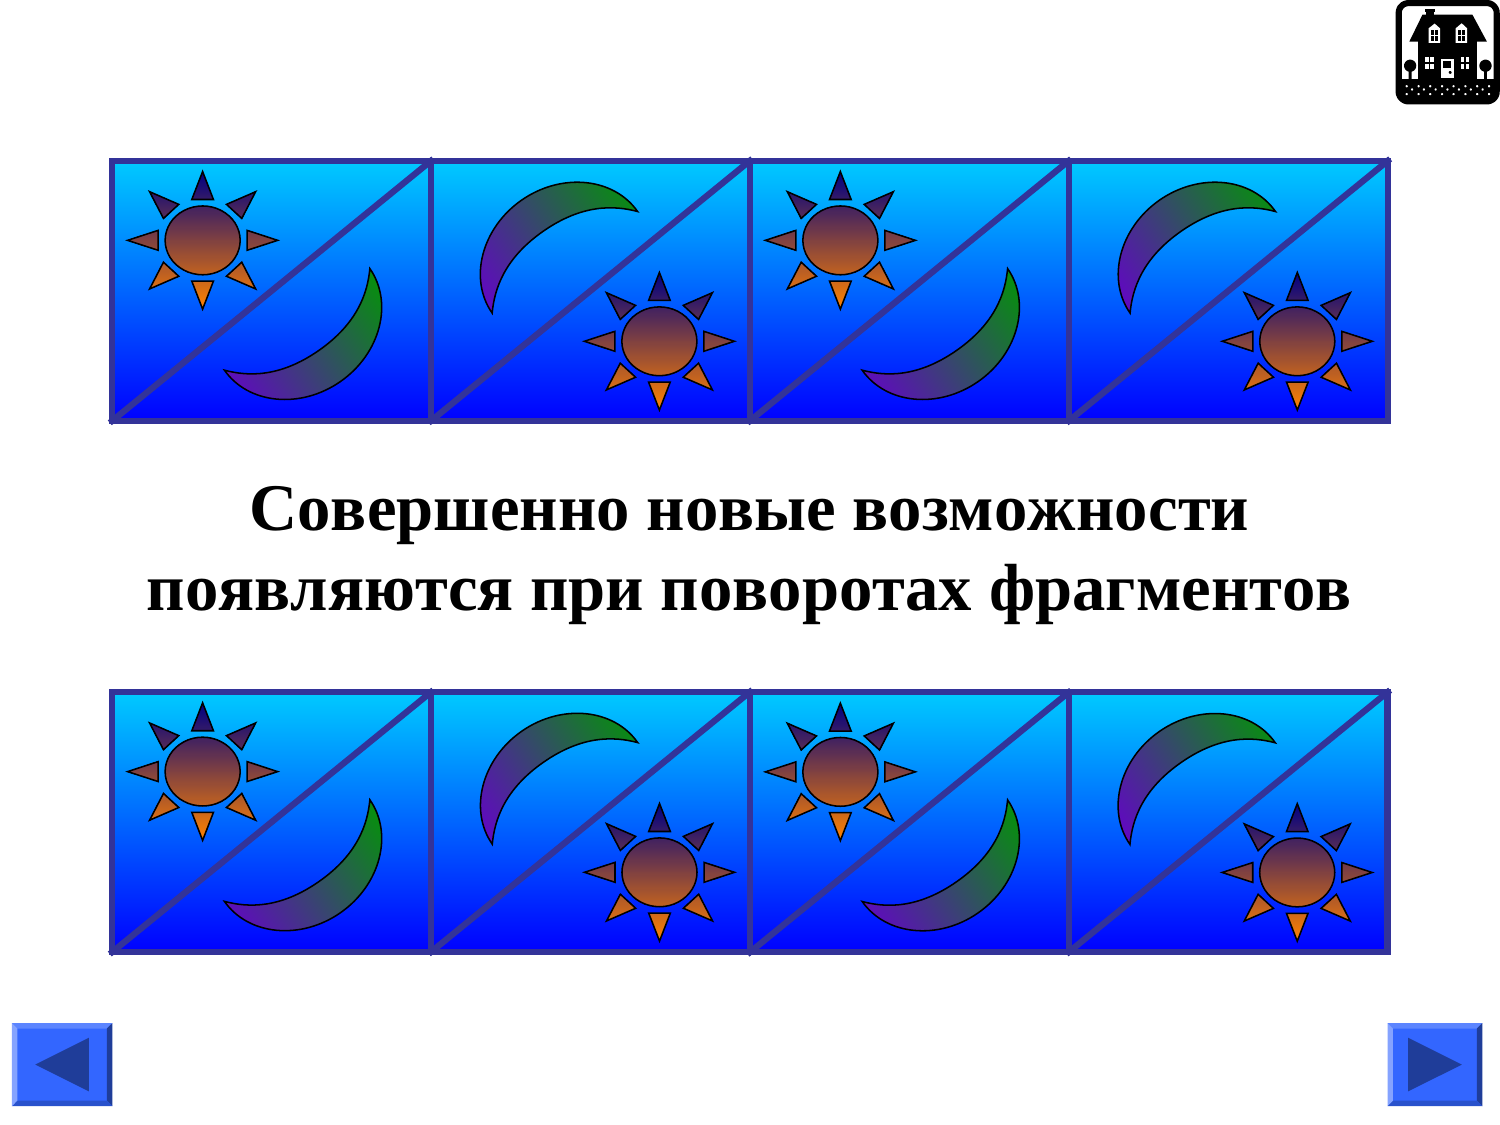

Совершенно новые возможности появляются при поворотах фрагментов